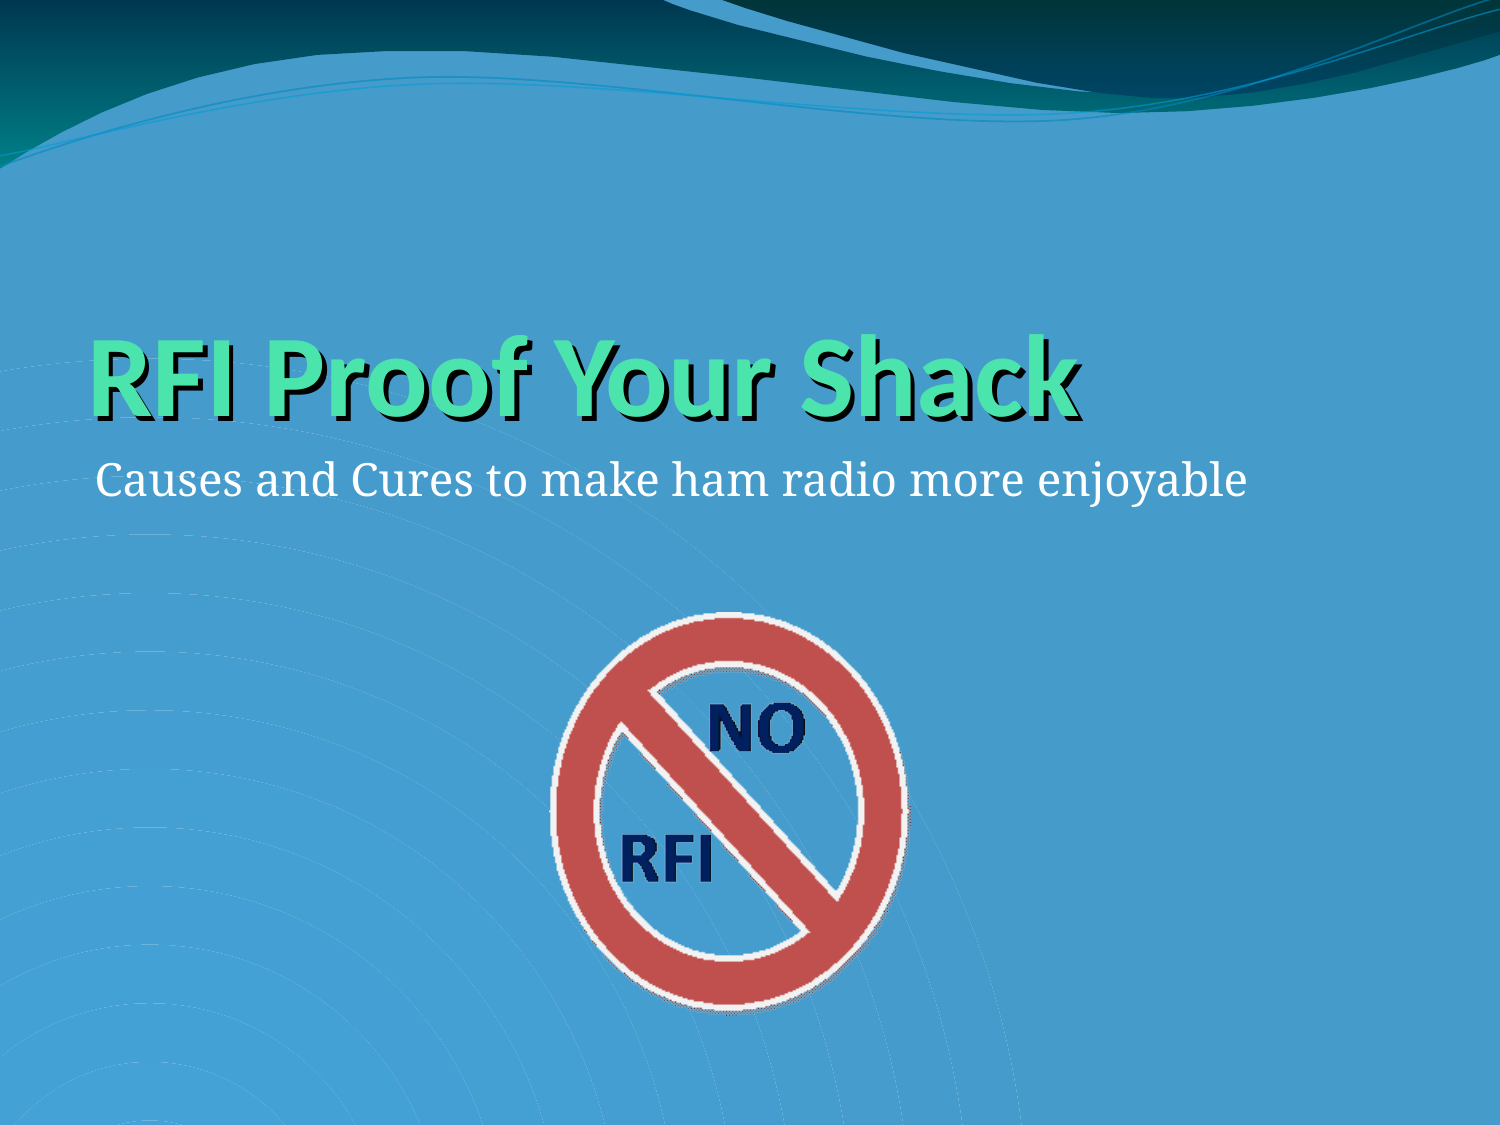

# RFI Proof Your Shack
Causes and Cures to make ham radio more enjoyable